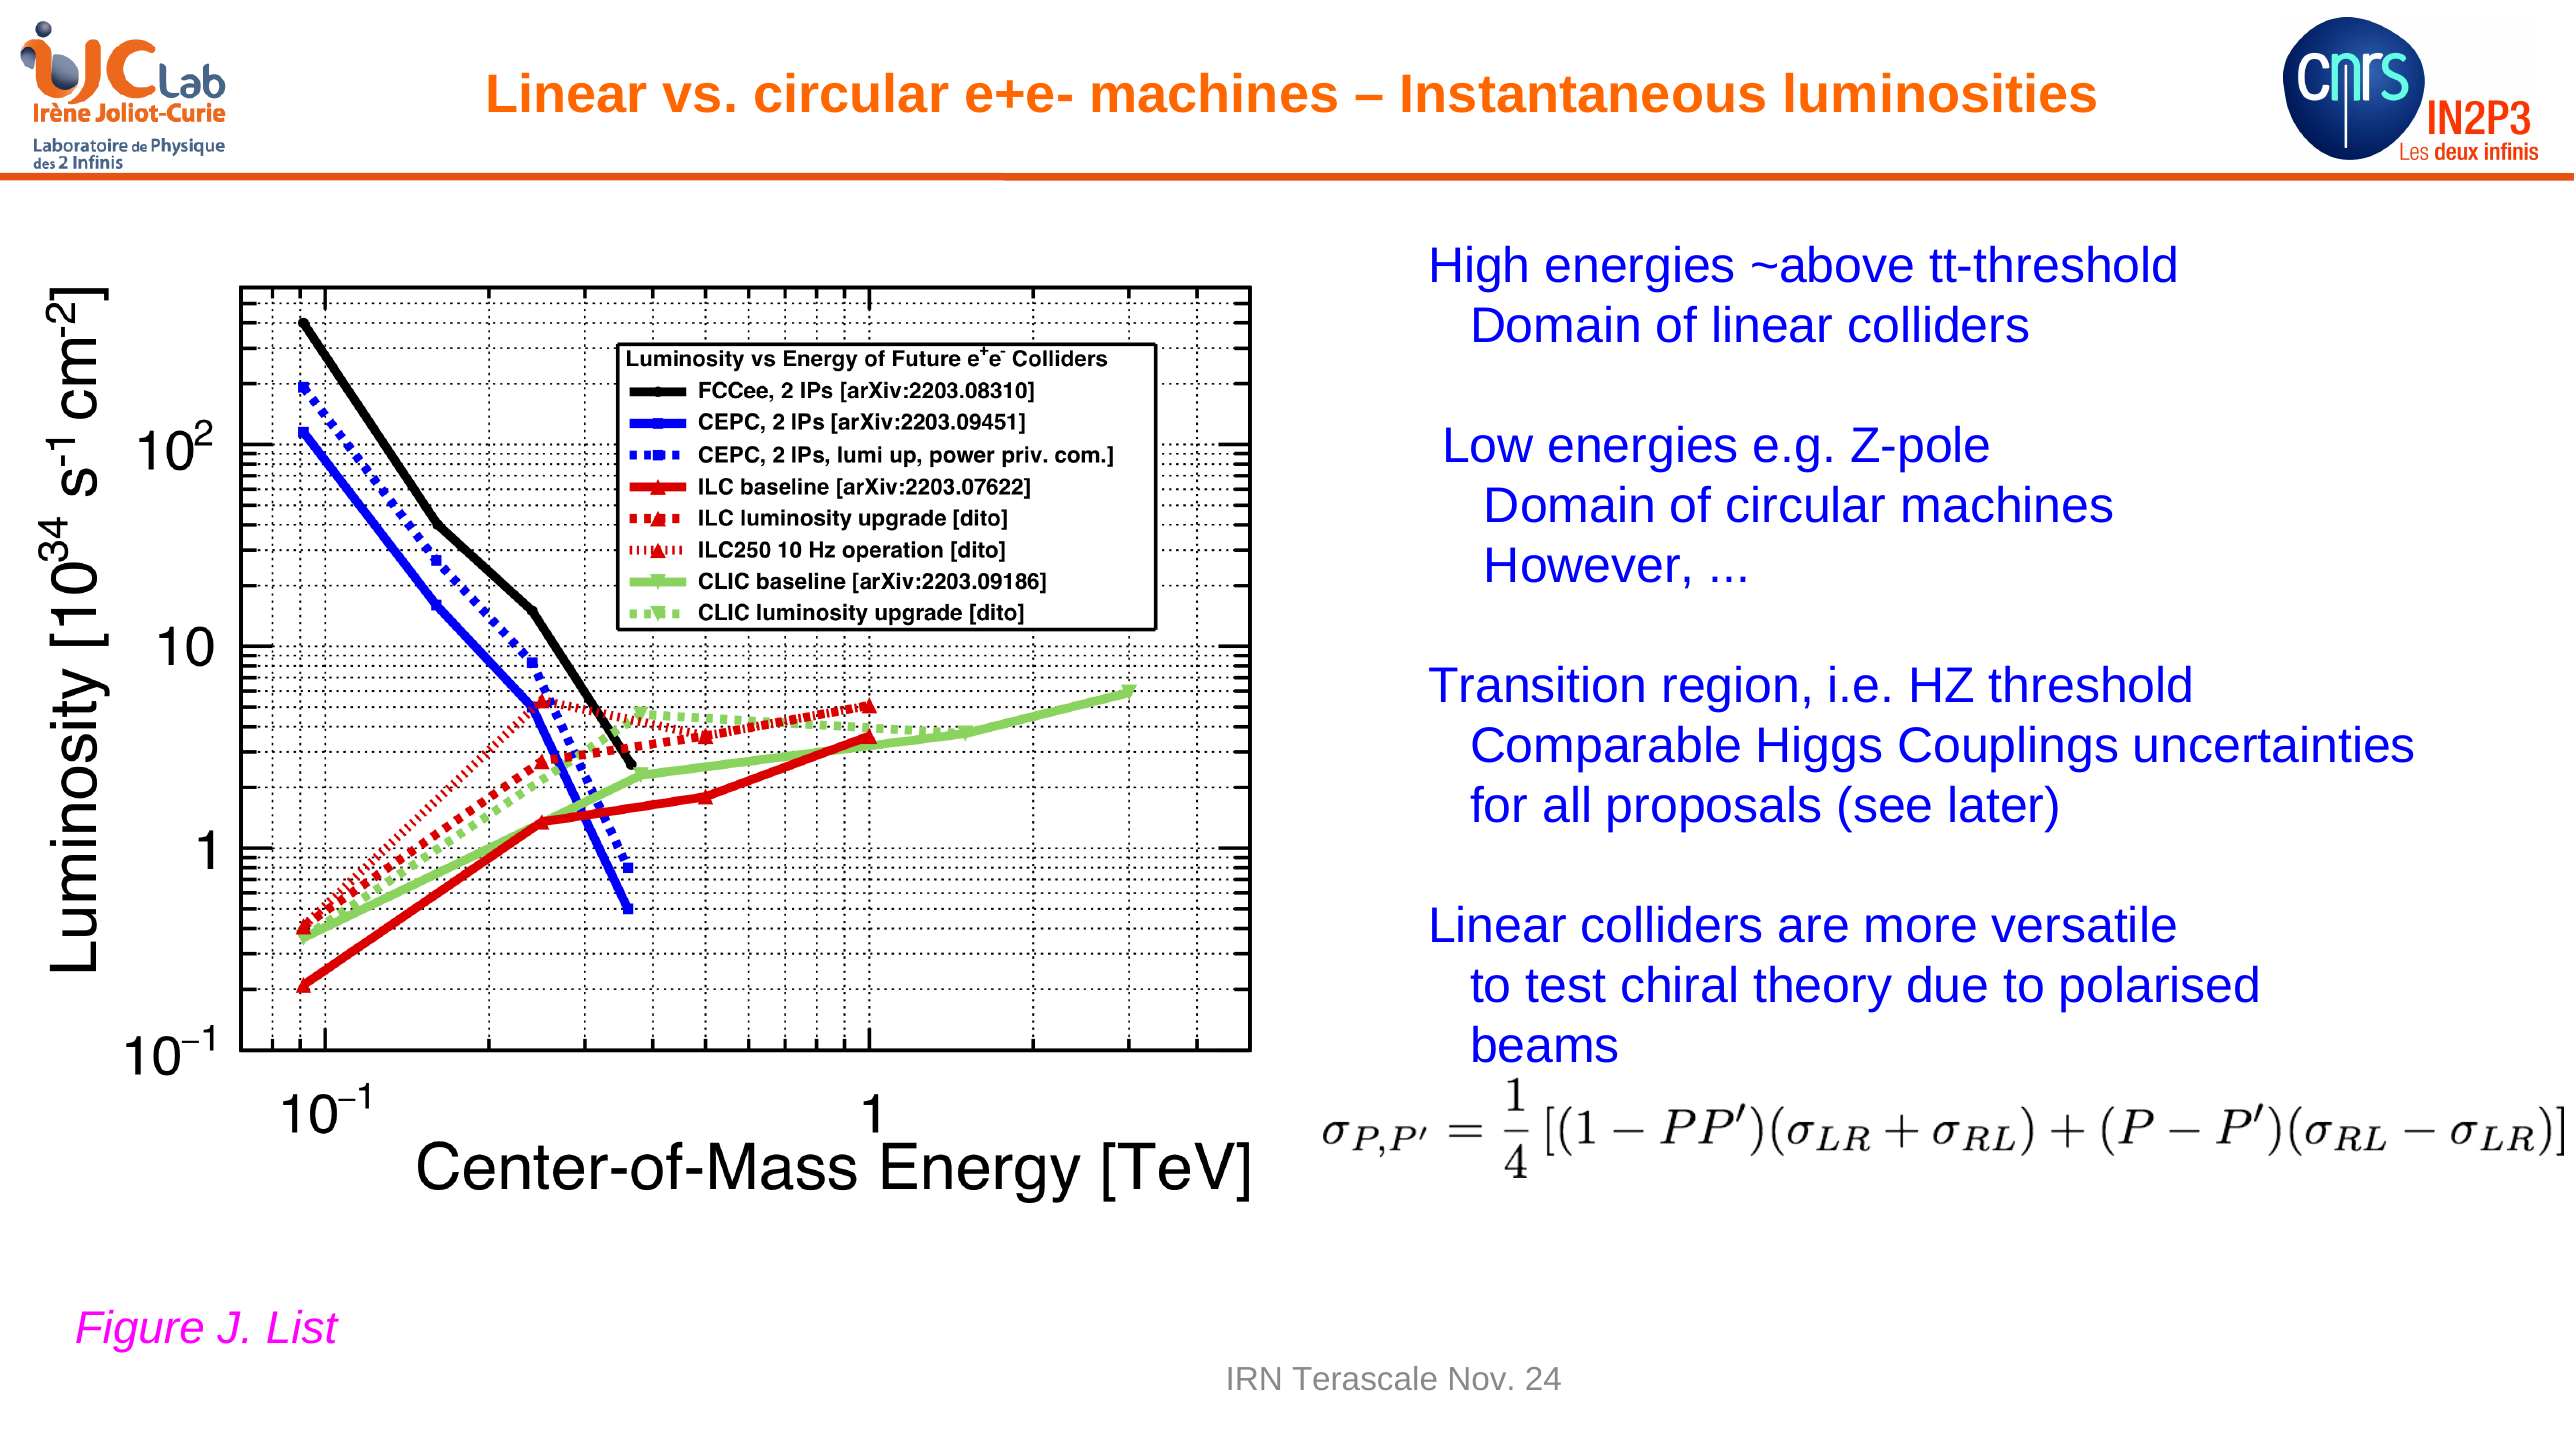

# Linear vs. circular e+e- machines – Instantaneous luminosities
High energies ~above tt-threshold
 Domain of linear colliders
 Low energies e.g. Z-pole
 Domain of circular machines
 However, ...
Transition region, i.e. HZ threshold
 Comparable Higgs Couplings uncertainties
 for all proposals (see later)
Linear colliders are more versatile
 to test chiral theory due to polarised
 beams
Figure J. List